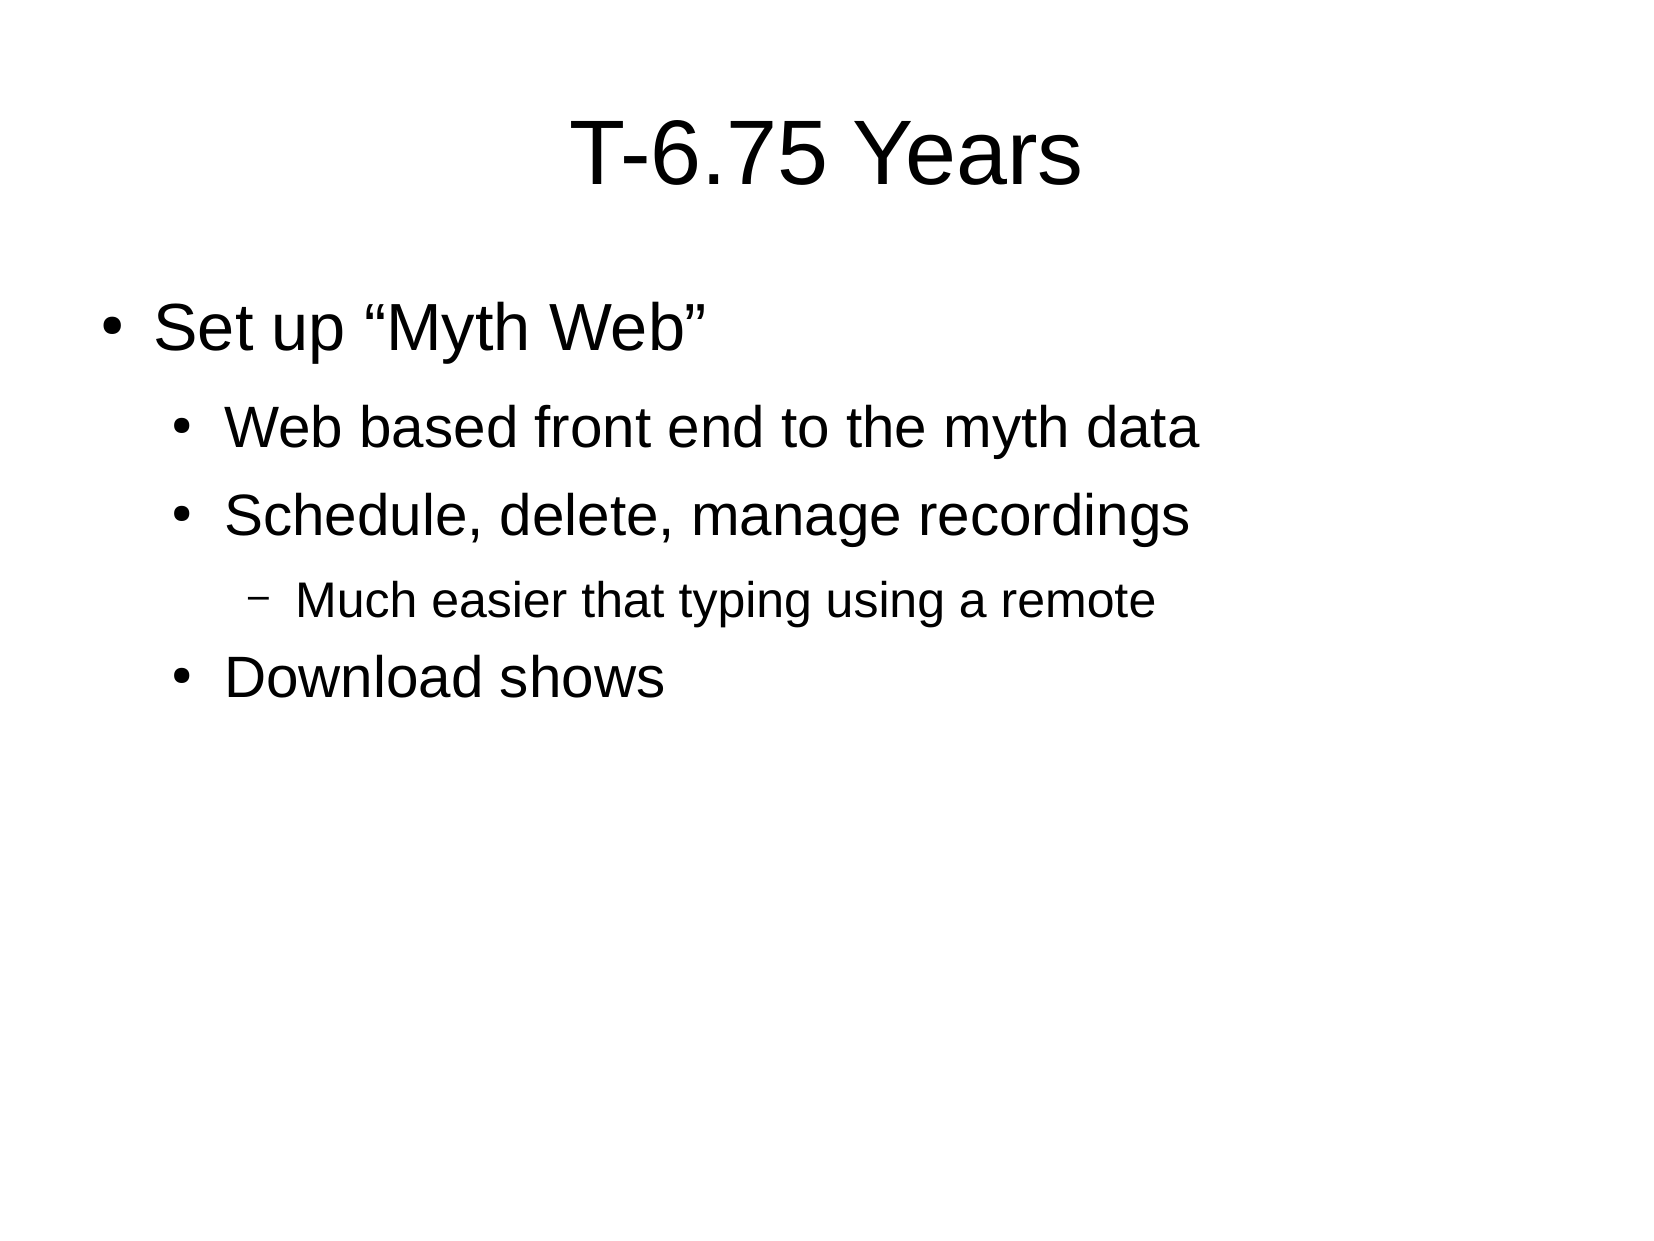

# T-6.75 Years
Set up “Myth Web”
Web based front end to the myth data
Schedule, delete, manage recordings
Much easier that typing using a remote
Download shows